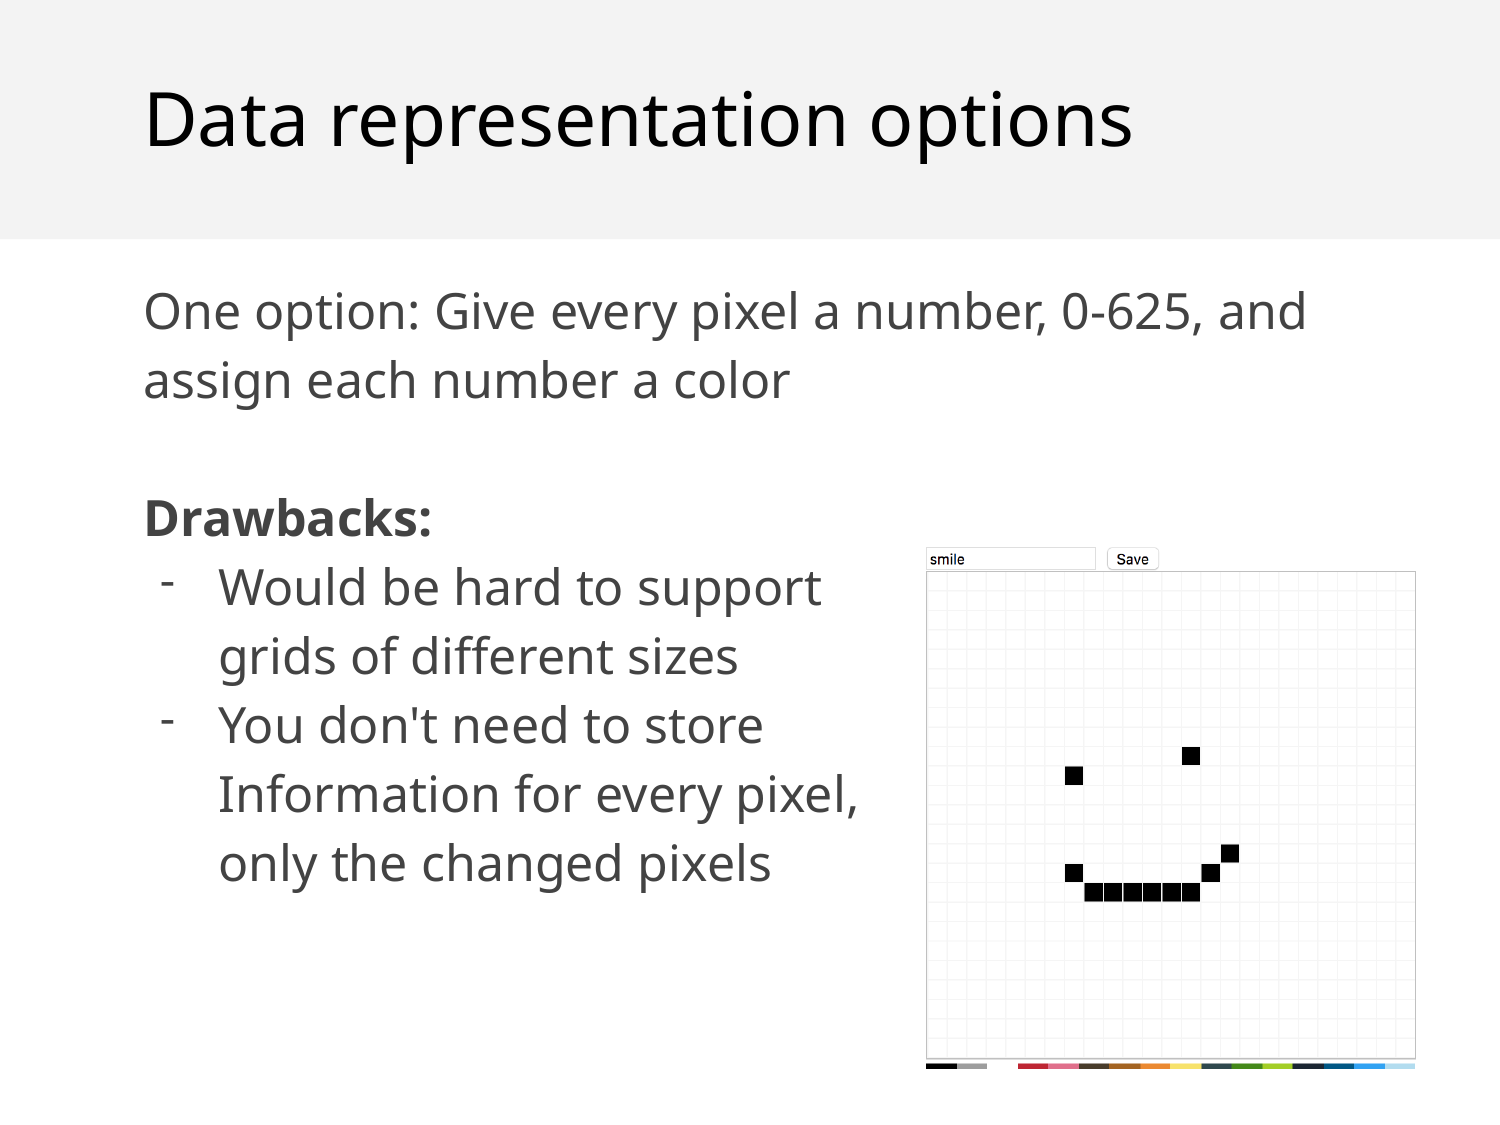

# Data representation options
One option: Give every pixel a number, 0-625, and assign each number a color
Drawbacks:
Would be hard to support
grids of different sizes
You don't need to store
Information for every pixel,
only the changed pixels